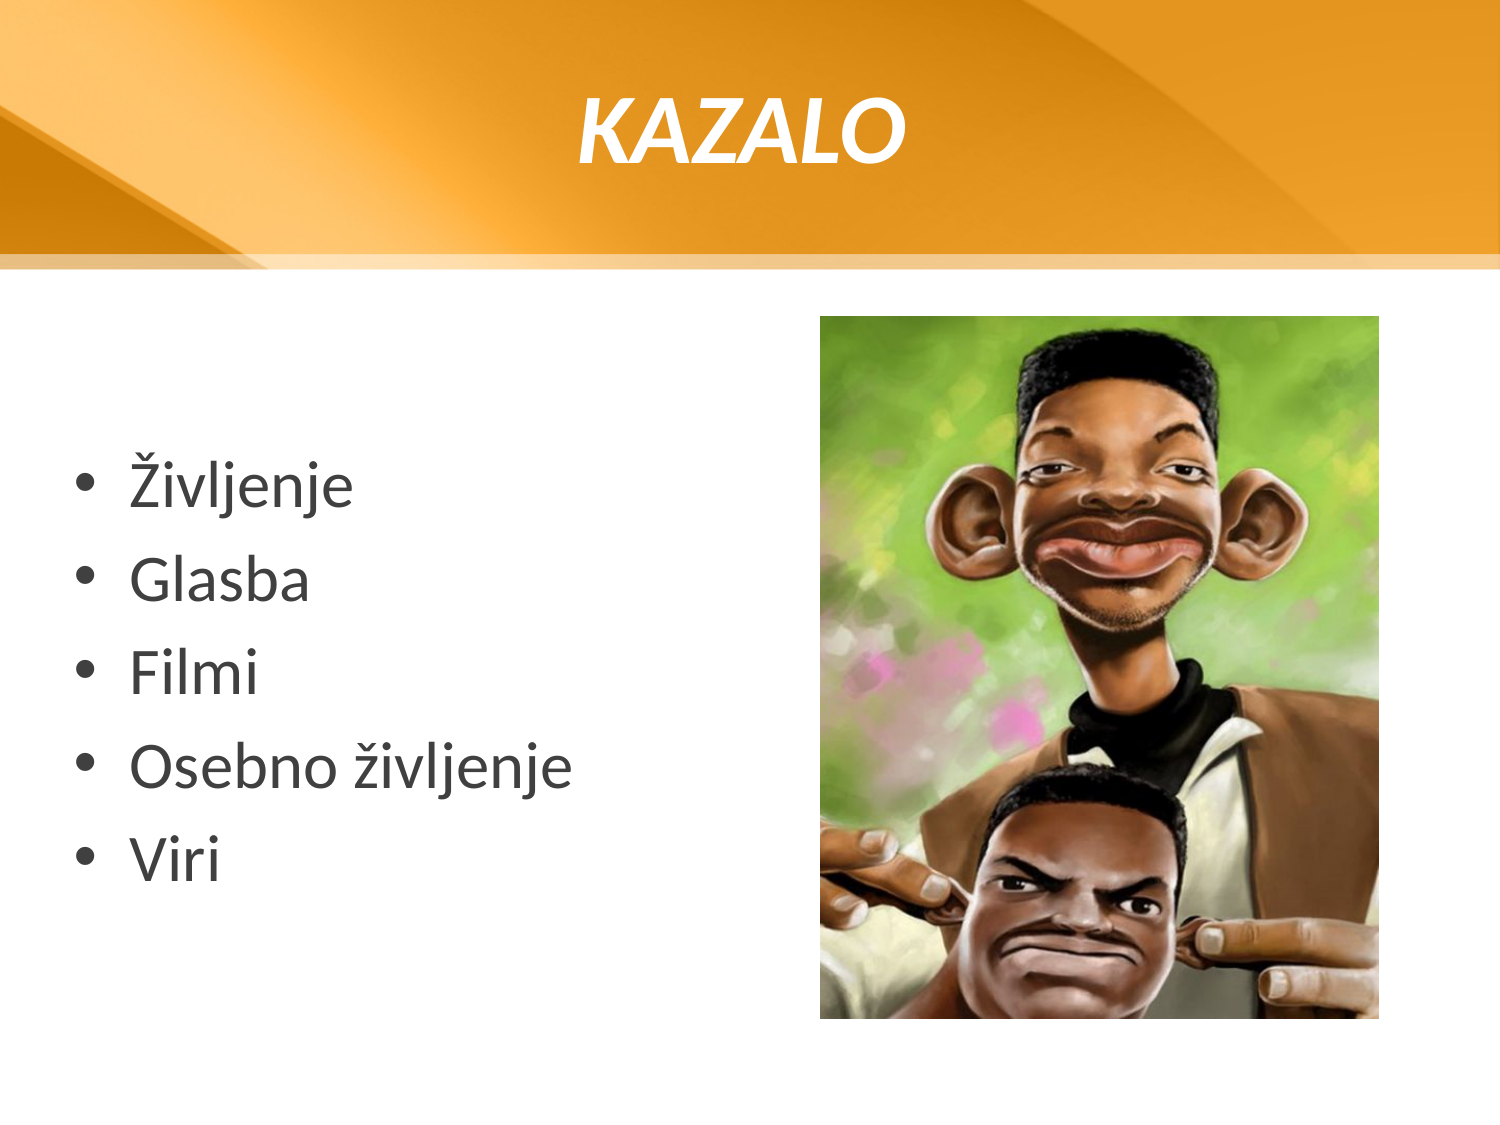

# KAZALO
Življenje
Glasba
Filmi
Osebno življenje
Viri